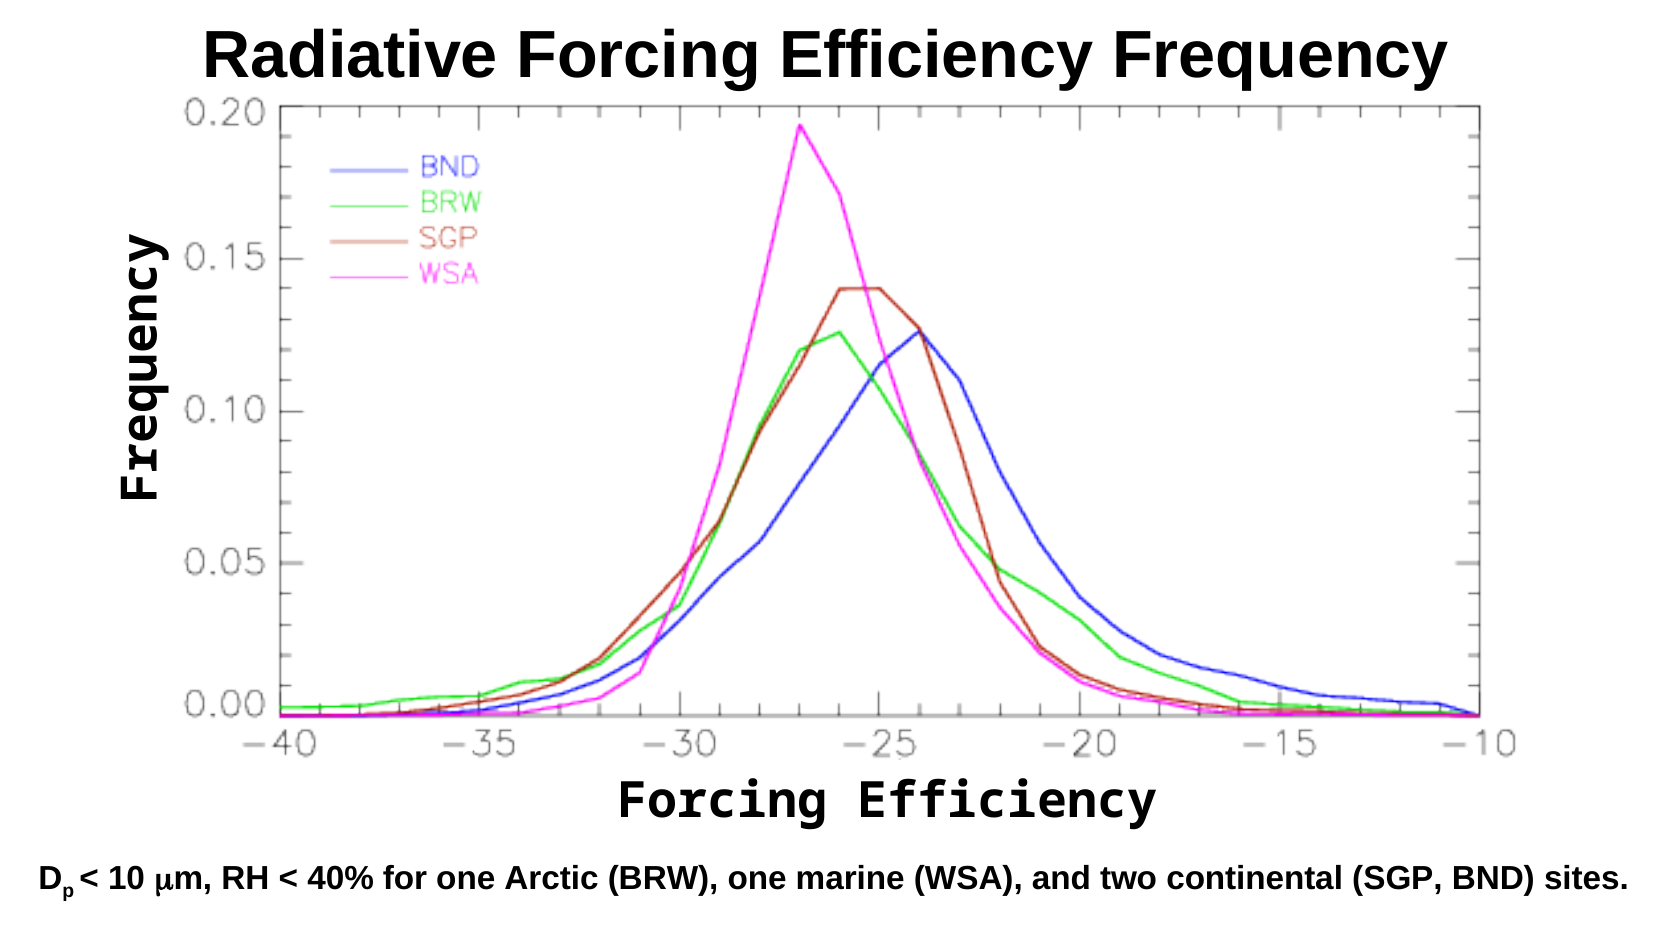

# Radiative Forcing Efficiency Frequency
Frequency
Forcing Efficiency
Dp < 10 m, RH < 40% for one Arctic (BRW), one marine (WSA), and two continental (SGP, BND) sites.